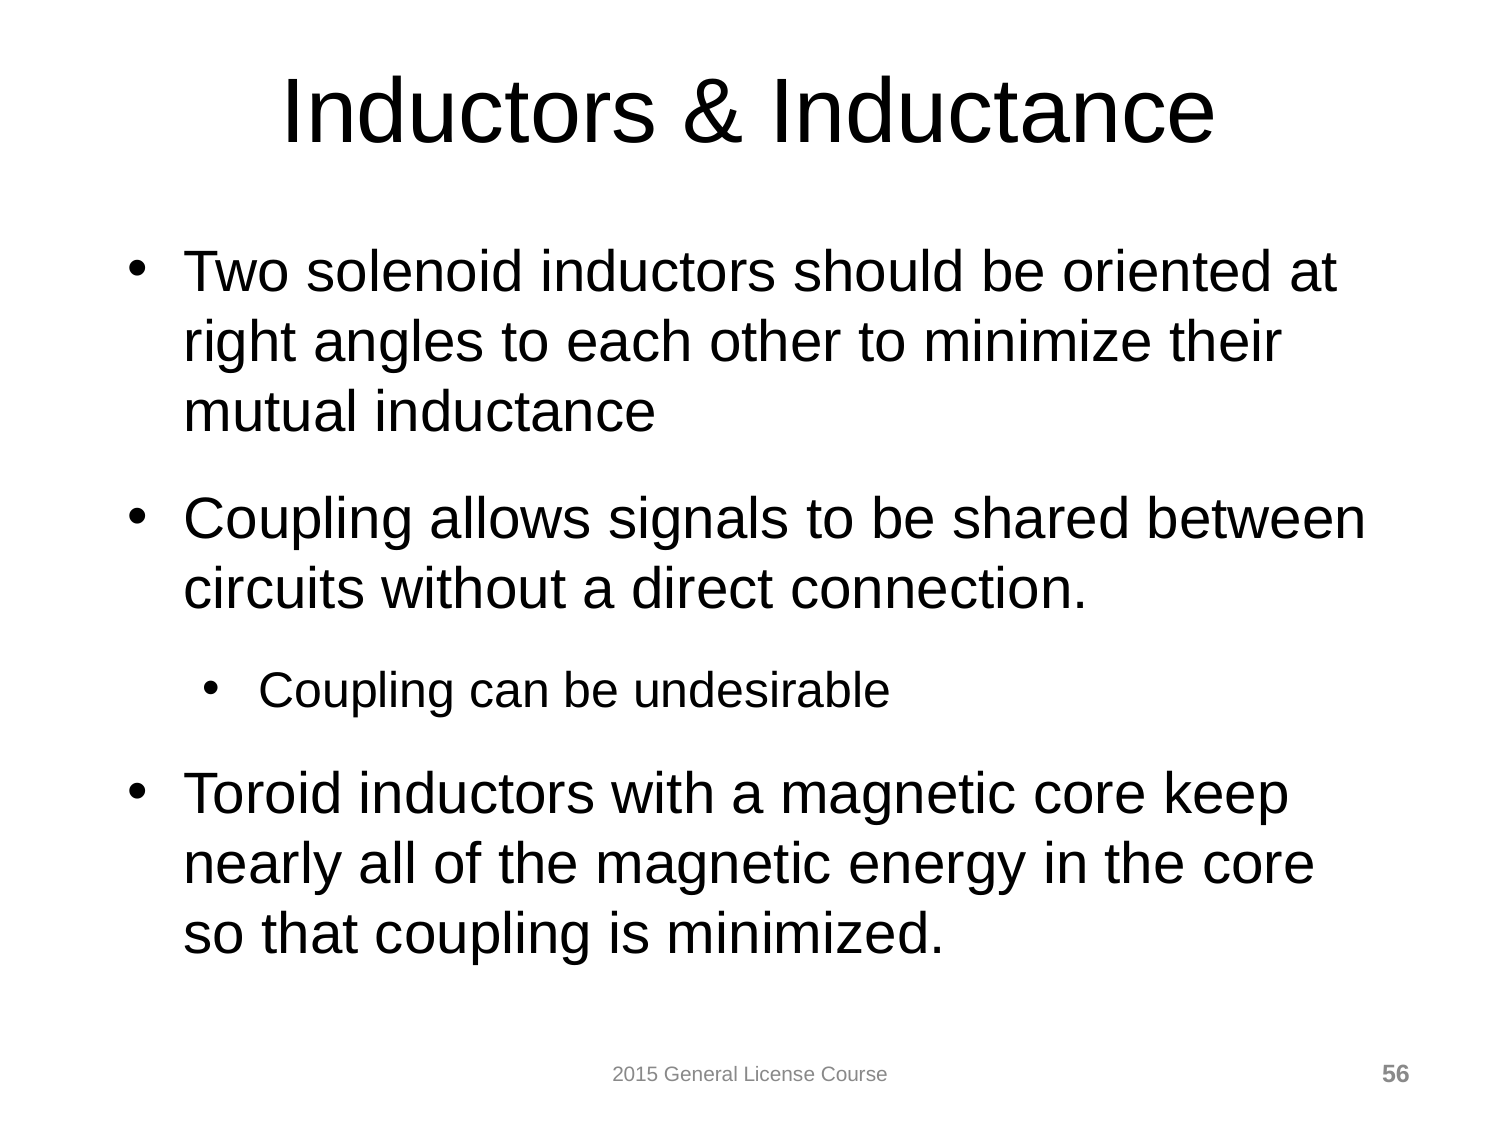

Inductors & Inductance
Two solenoid inductors should be oriented at right angles to each other to minimize their mutual inductance
Coupling allows signals to be shared between circuits without a direct connection.
Coupling can be undesirable
Toroid inductors with a magnetic core keep nearly all of the magnetic energy in the core so that coupling is minimized.
2015 General License Course